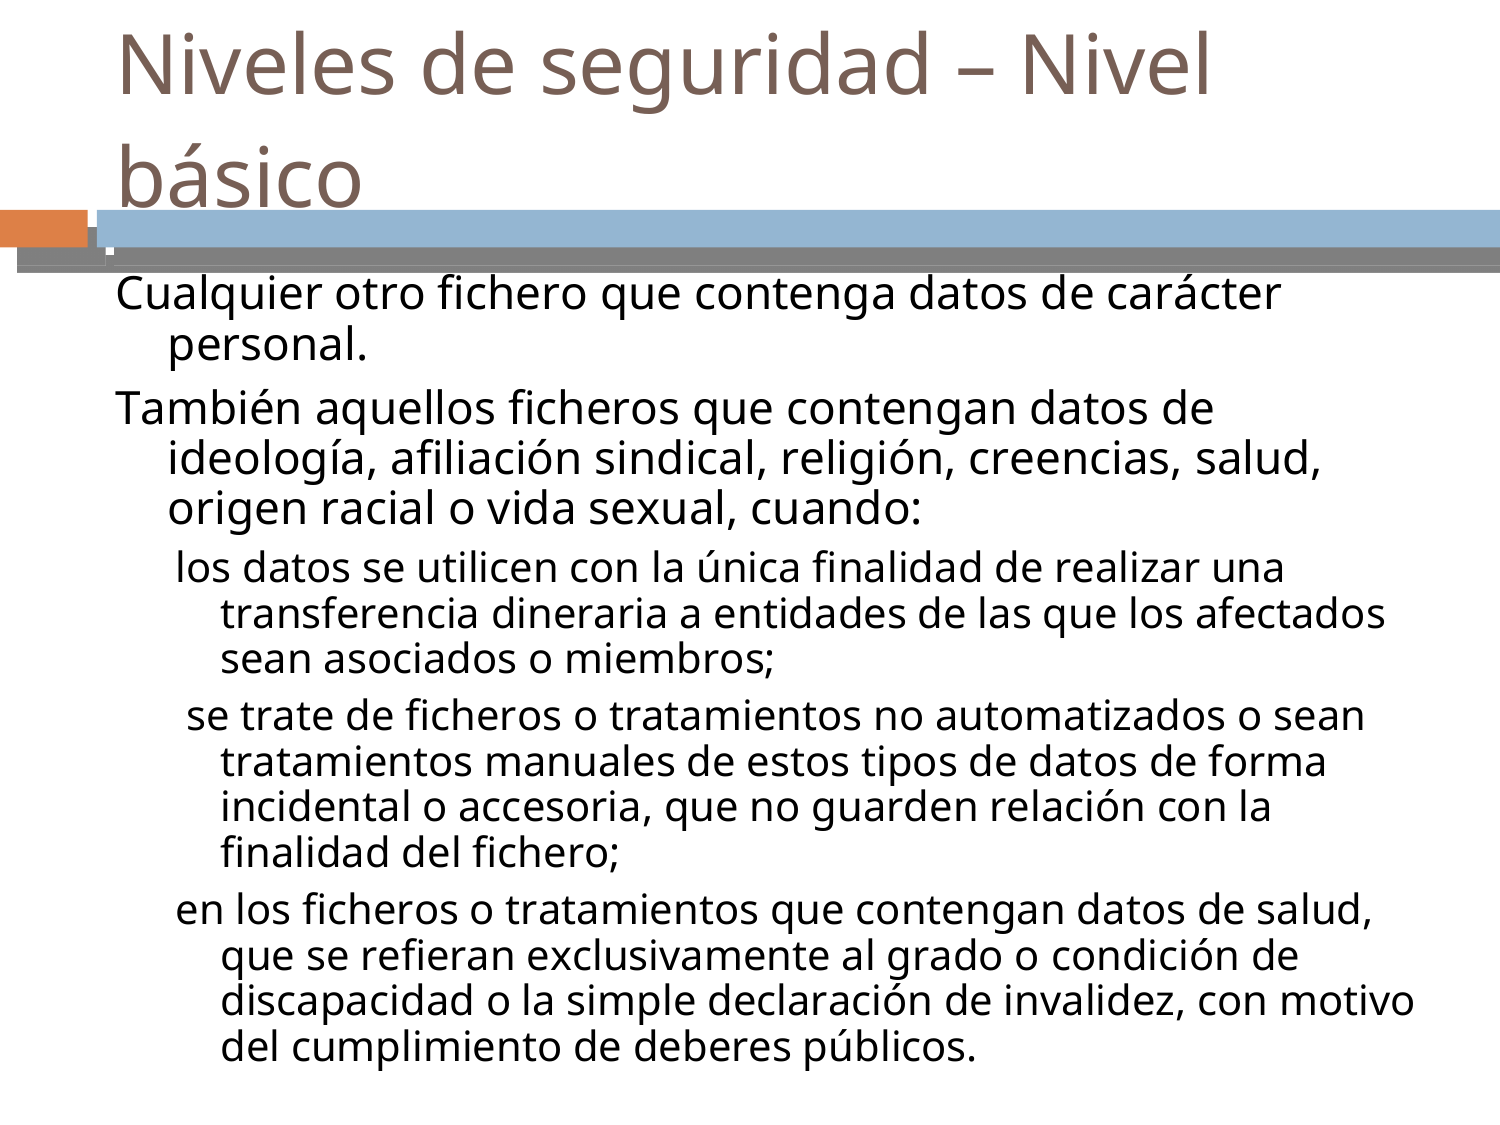

# Niveles de seguridad – Nivel básico
Cualquier otro fichero que contenga datos de carácter personal.
También aquellos ficheros que contengan datos de ideología, afiliación sindical, religión, creencias, salud, origen racial o vida sexual, cuando:
los datos se utilicen con la única finalidad de realizar una transferencia dineraria a entidades de las que los afectados sean asociados o miembros;
 se trate de ficheros o tratamientos no automatizados o sean tratamientos manuales de estos tipos de datos de forma incidental o accesoria, que no guarden relación con la finalidad del fichero;
en los ficheros o tratamientos que contengan datos de salud, que se refieran exclusivamente al grado o condición de discapacidad o la simple declaración de invalidez, con motivo del cumplimiento de deberes públicos.